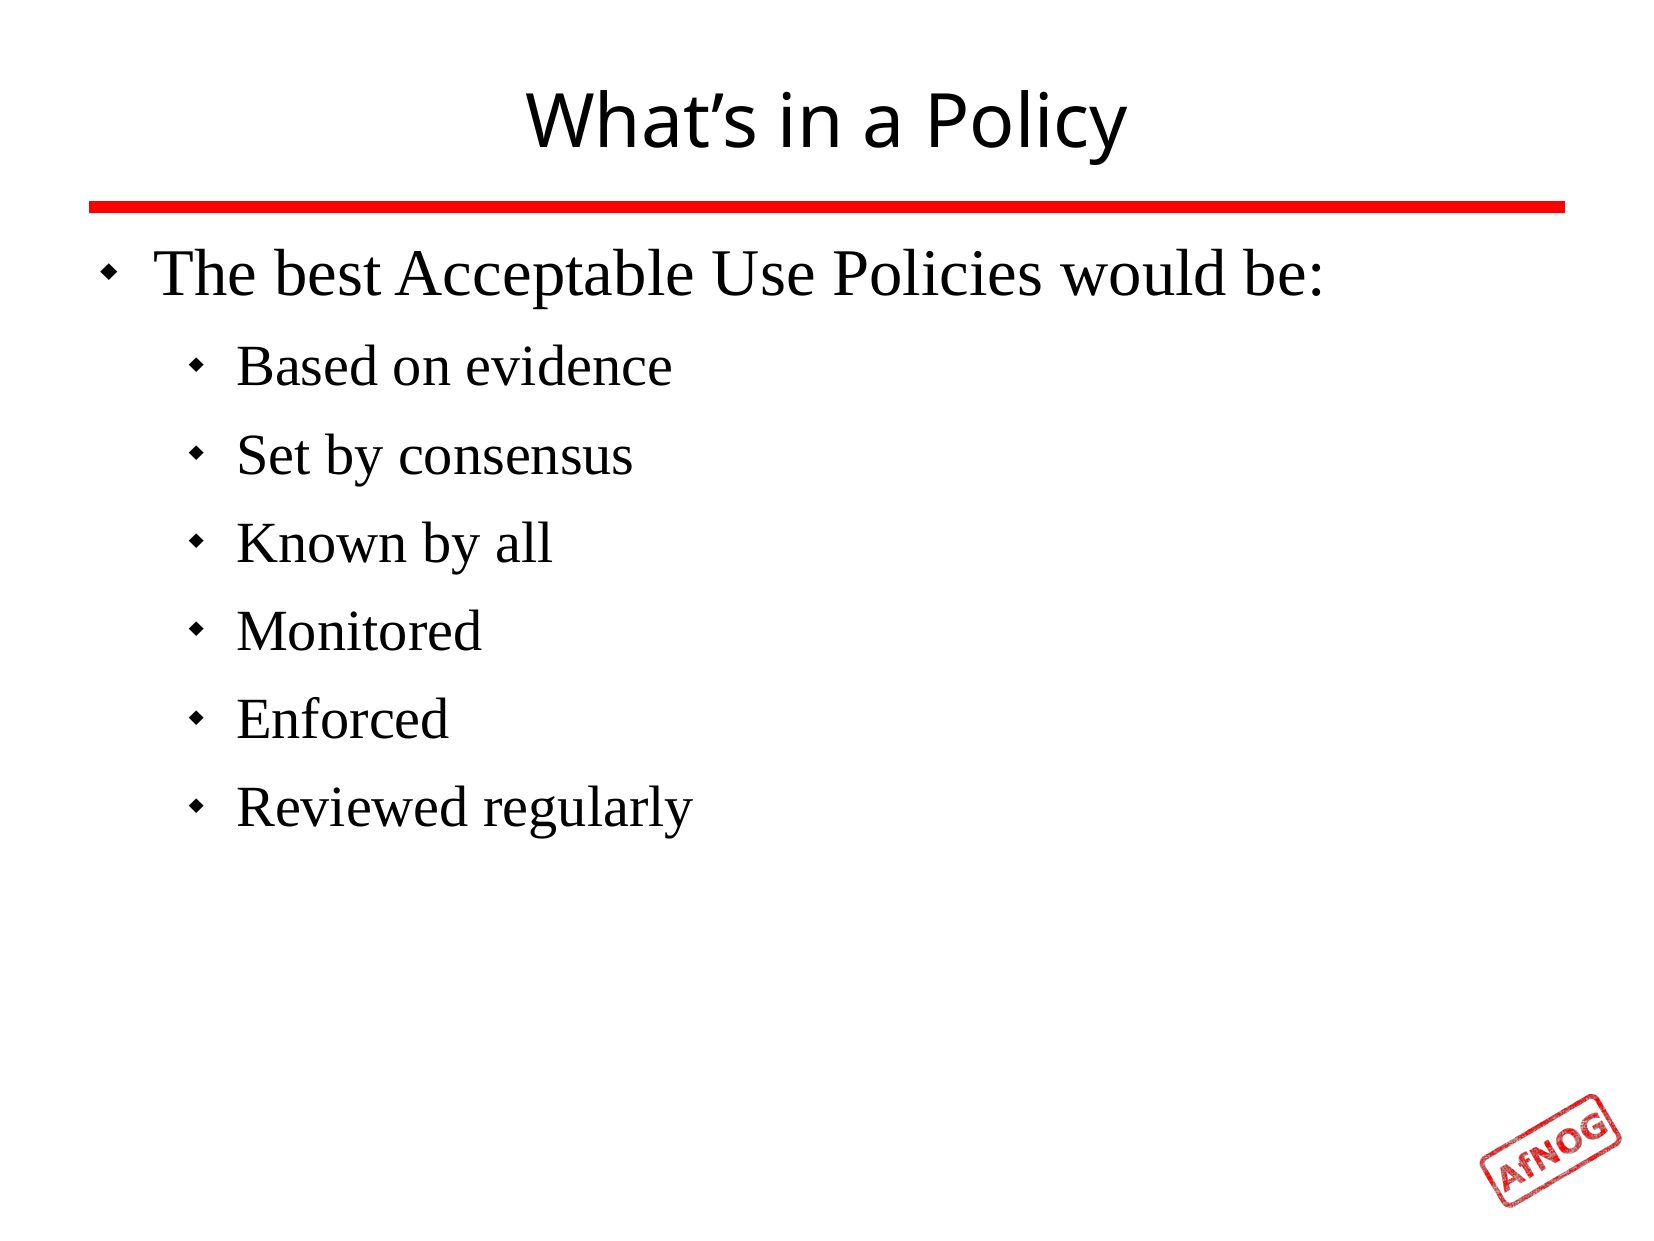

# What’s in a Policy
The best Acceptable Use Policies would be:
Based on evidence
Set by consensus
Known by all
Monitored
Enforced
Reviewed regularly